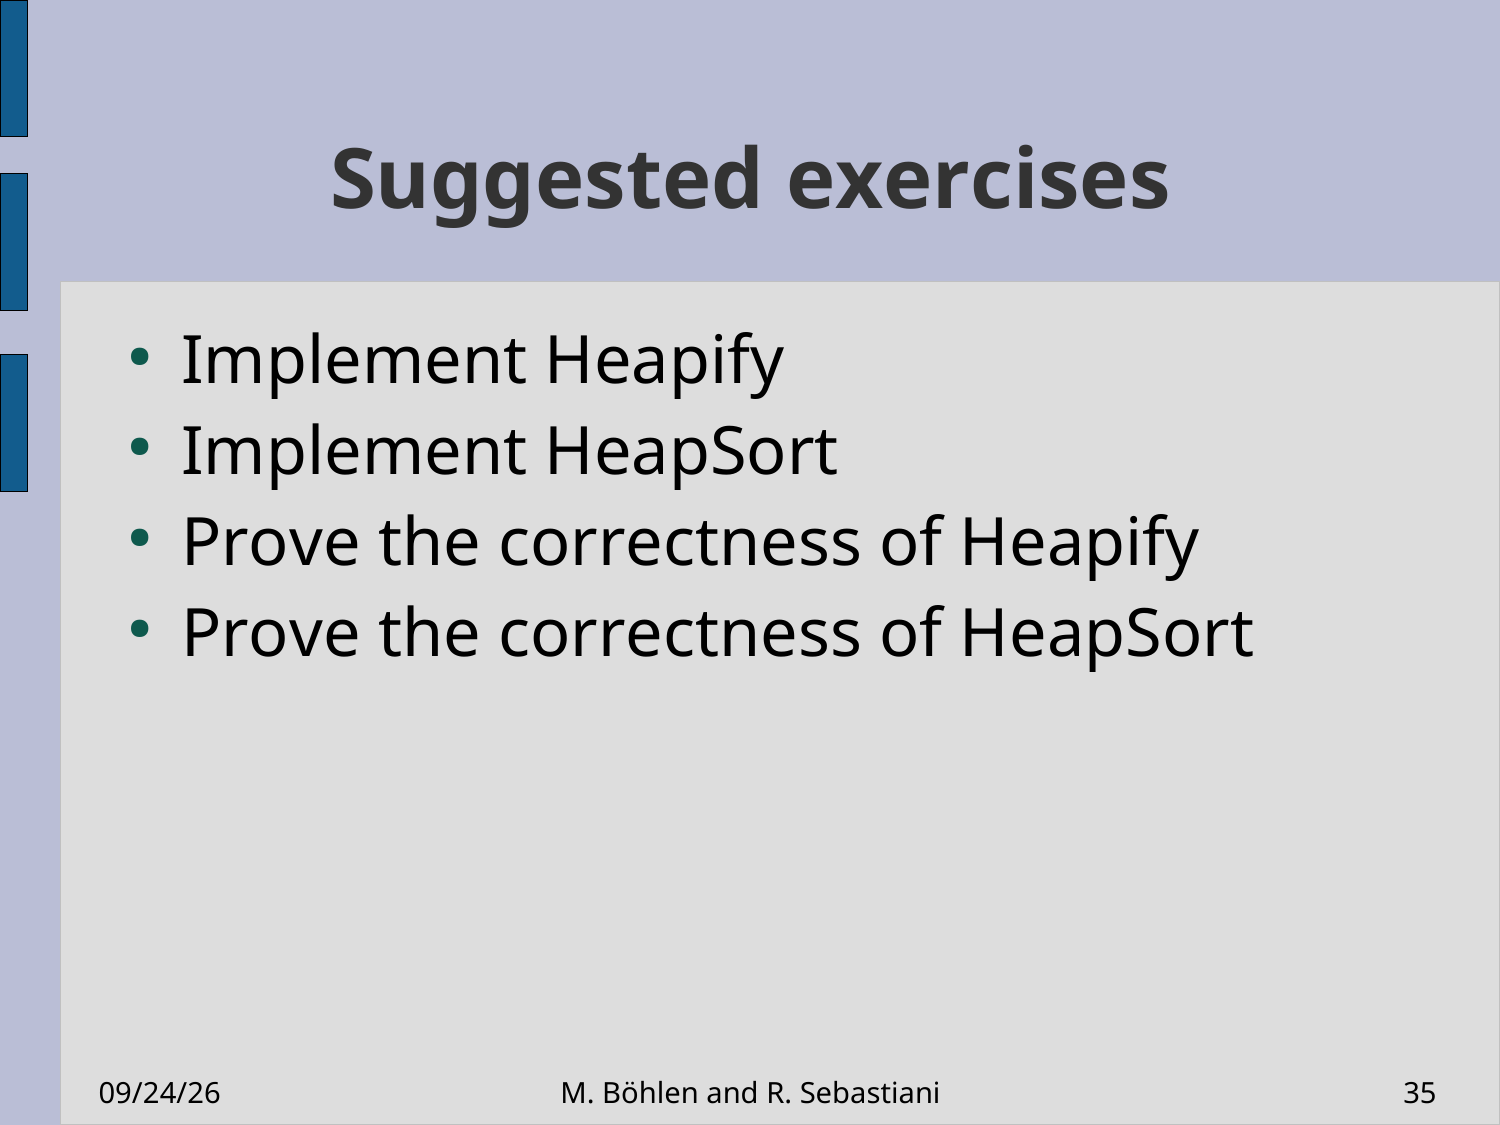

# Suggested exercises
Implement Heapify
Implement HeapSort
Prove the correctness of Heapify
Prove the correctness of HeapSort
M. Böhlen and R. Sebastiani
35